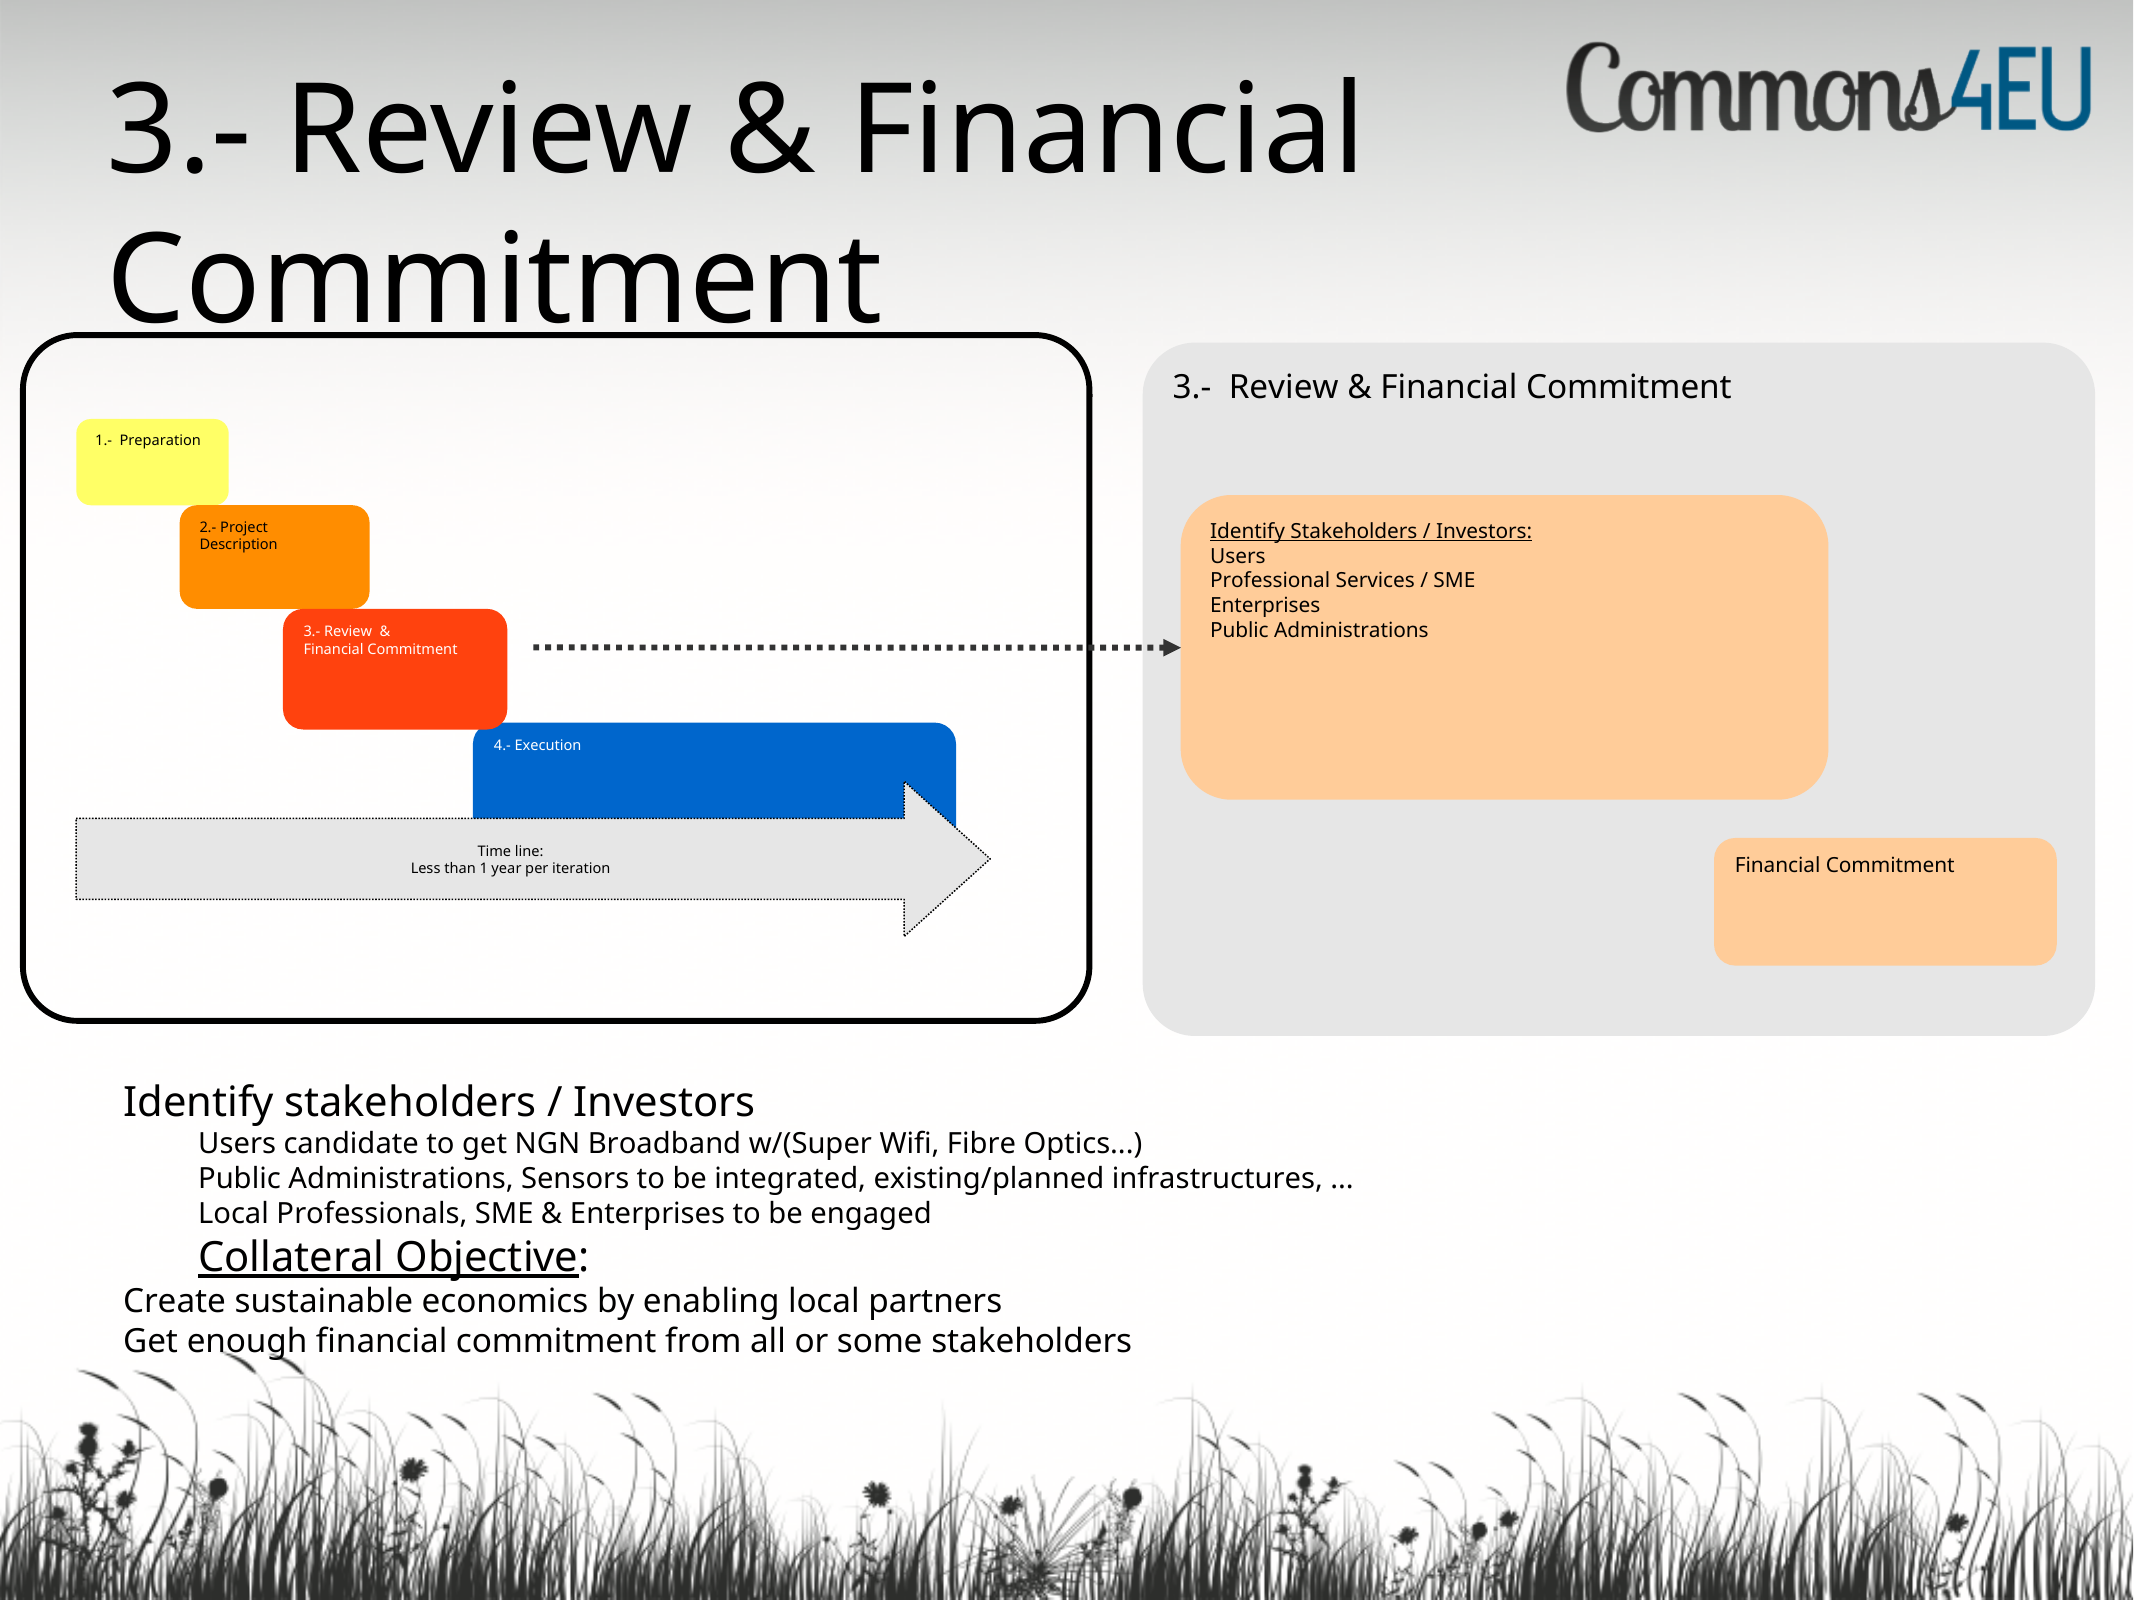

# 3.- Review & Financial Commitment
3.- Review & Financial Commitment
1.- Preparation
Identify Stakeholders / Investors:
Users
Professional Services / SME
Enterprises
Public Administrations
2.- Project Description
3.- Review &
Financial Commitment
4.- Execution
Time line:
Less than 1 year per iteration
Financial Commitment
Identify stakeholders / Investors
Users candidate to get NGN Broadband w/(Super Wifi, Fibre Optics...)
Public Administrations, Sensors to be integrated, existing/planned infrastructures, ...
Local Professionals, SME & Enterprises to be engaged
Collateral Objective:
Create sustainable economics by enabling local partners
Get enough financial commitment from all or some stakeholders